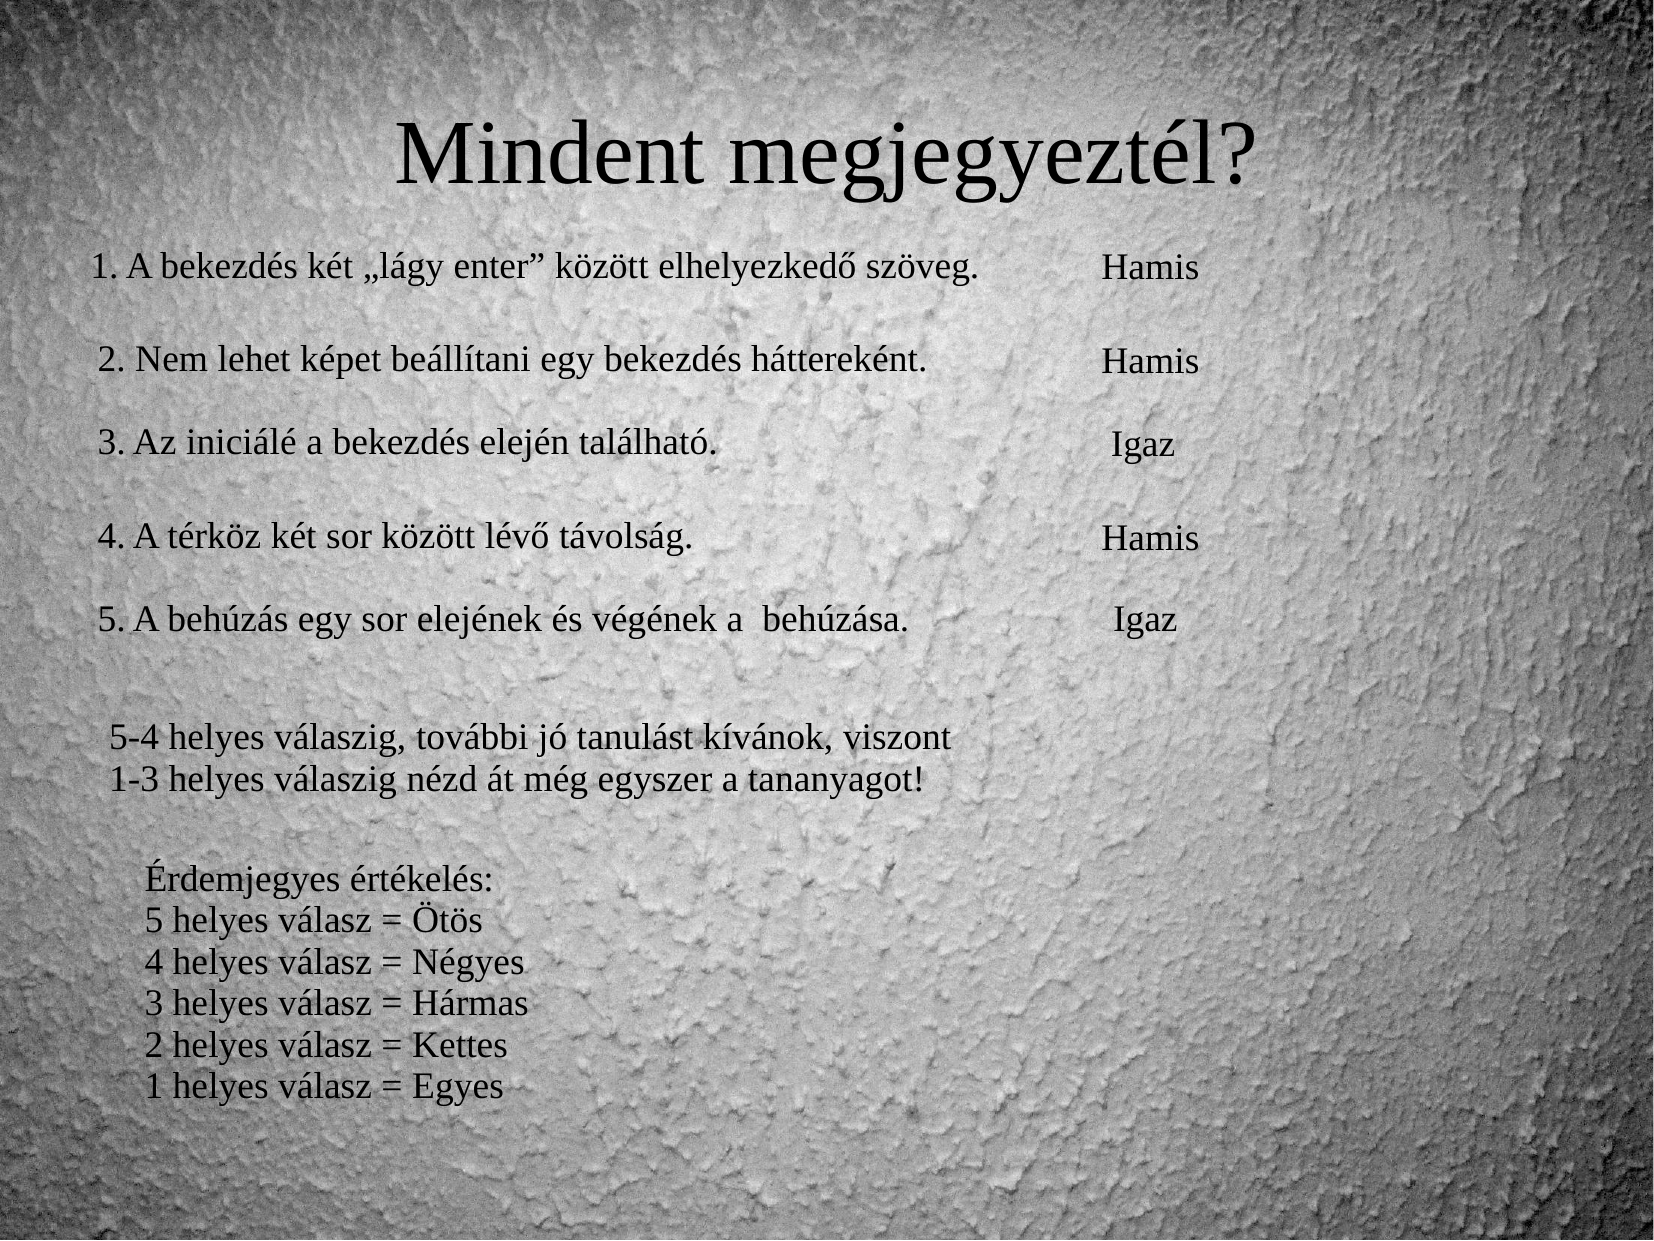

# Mindent megjegyeztél?
1. A bekezdés két „lágy enter” között elhelyezkedő szöveg.
Hamis
2. Nem lehet képet beállítani egy bekezdés háttereként.
Hamis
3. Az iniciálé a bekezdés elején található.
 Igaz
4. A térköz két sor között lévő távolság.
Hamis
5. A behúzás egy sor elejének és végének a behúzása.
Igaz
5-4 helyes válaszig, további jó tanulást kívánok, viszont
1-3 helyes válaszig nézd át még egyszer a tananyagot!
Érdemjegyes értékelés:
5 helyes válasz = Ötös
4 helyes válasz = Négyes
3 helyes válasz = Hármas
2 helyes válasz = Kettes
1 helyes válasz = Egyes